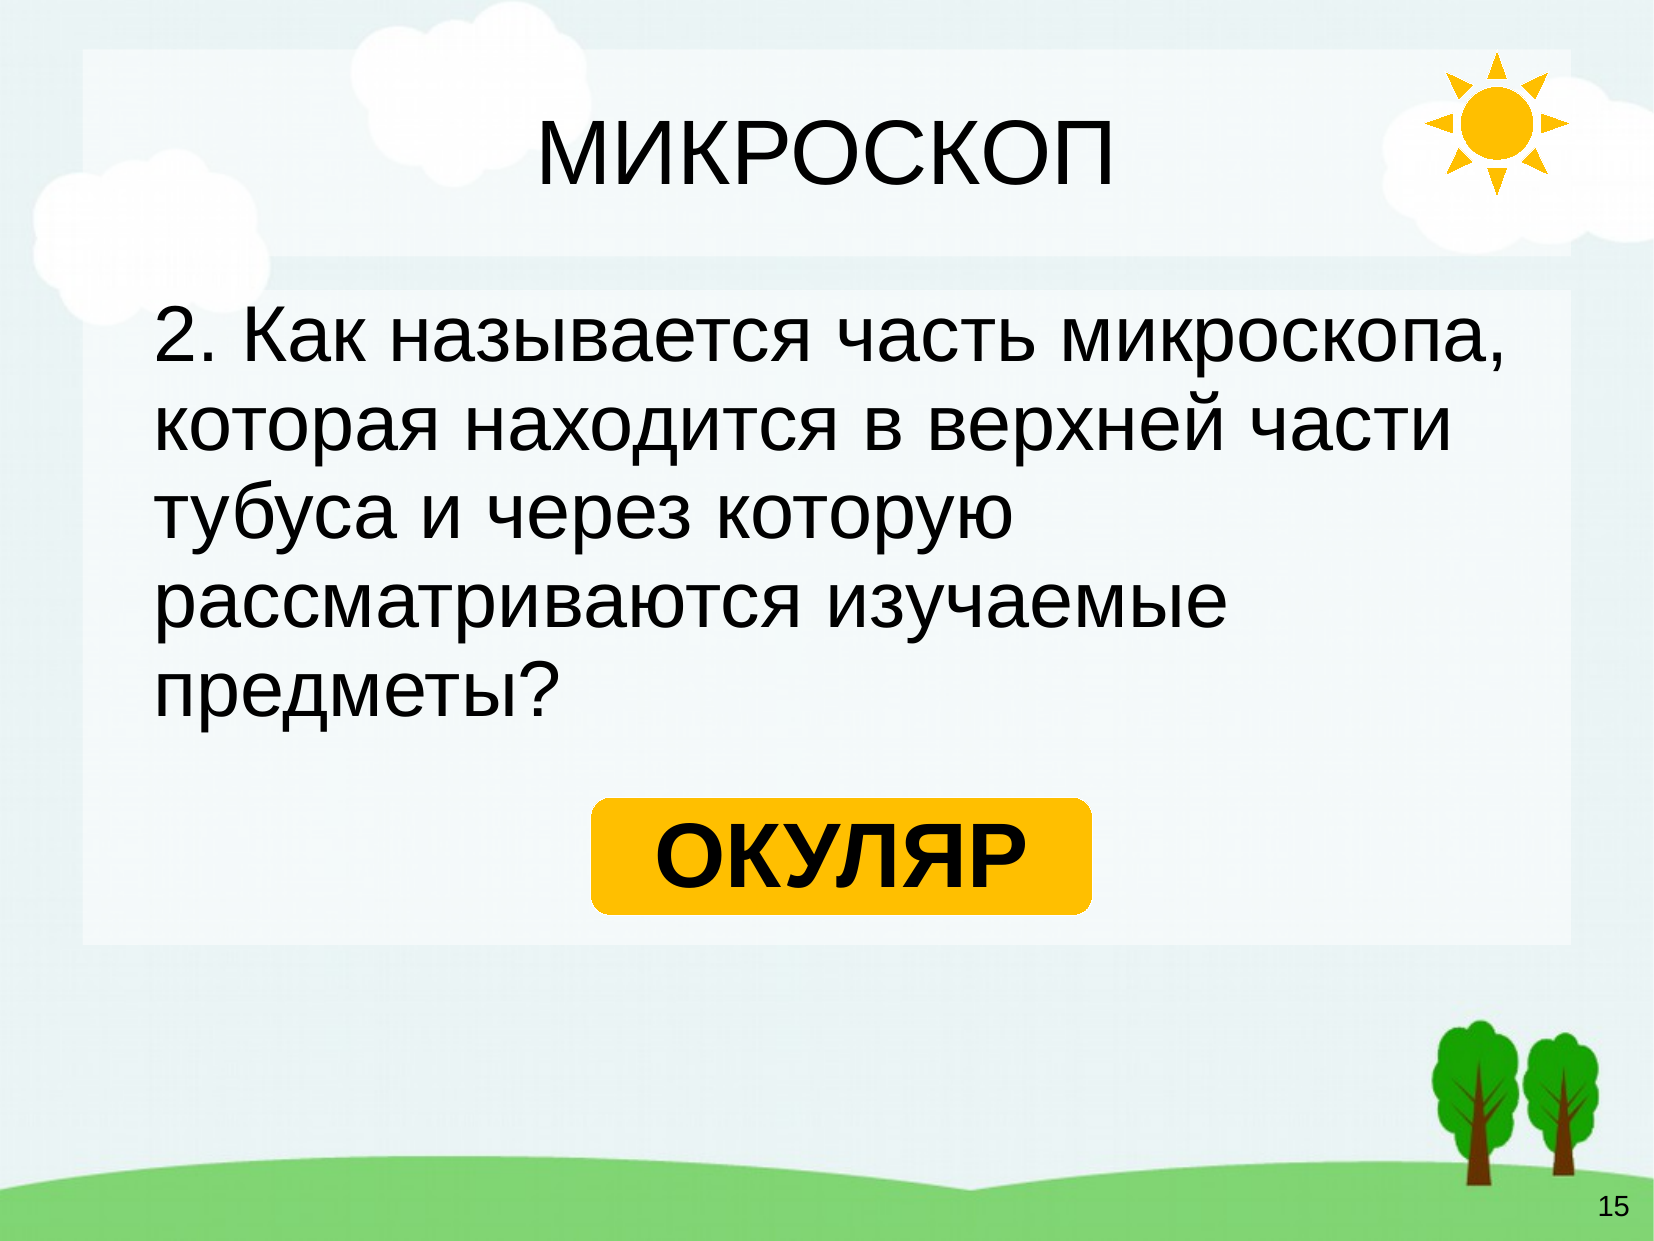

# МИКРОСКОП
2. Как называется часть микроскопа, которая находится в верхней части тубуса и через которую рассматриваются изучаемые предметы?
ОКУЛЯР
15